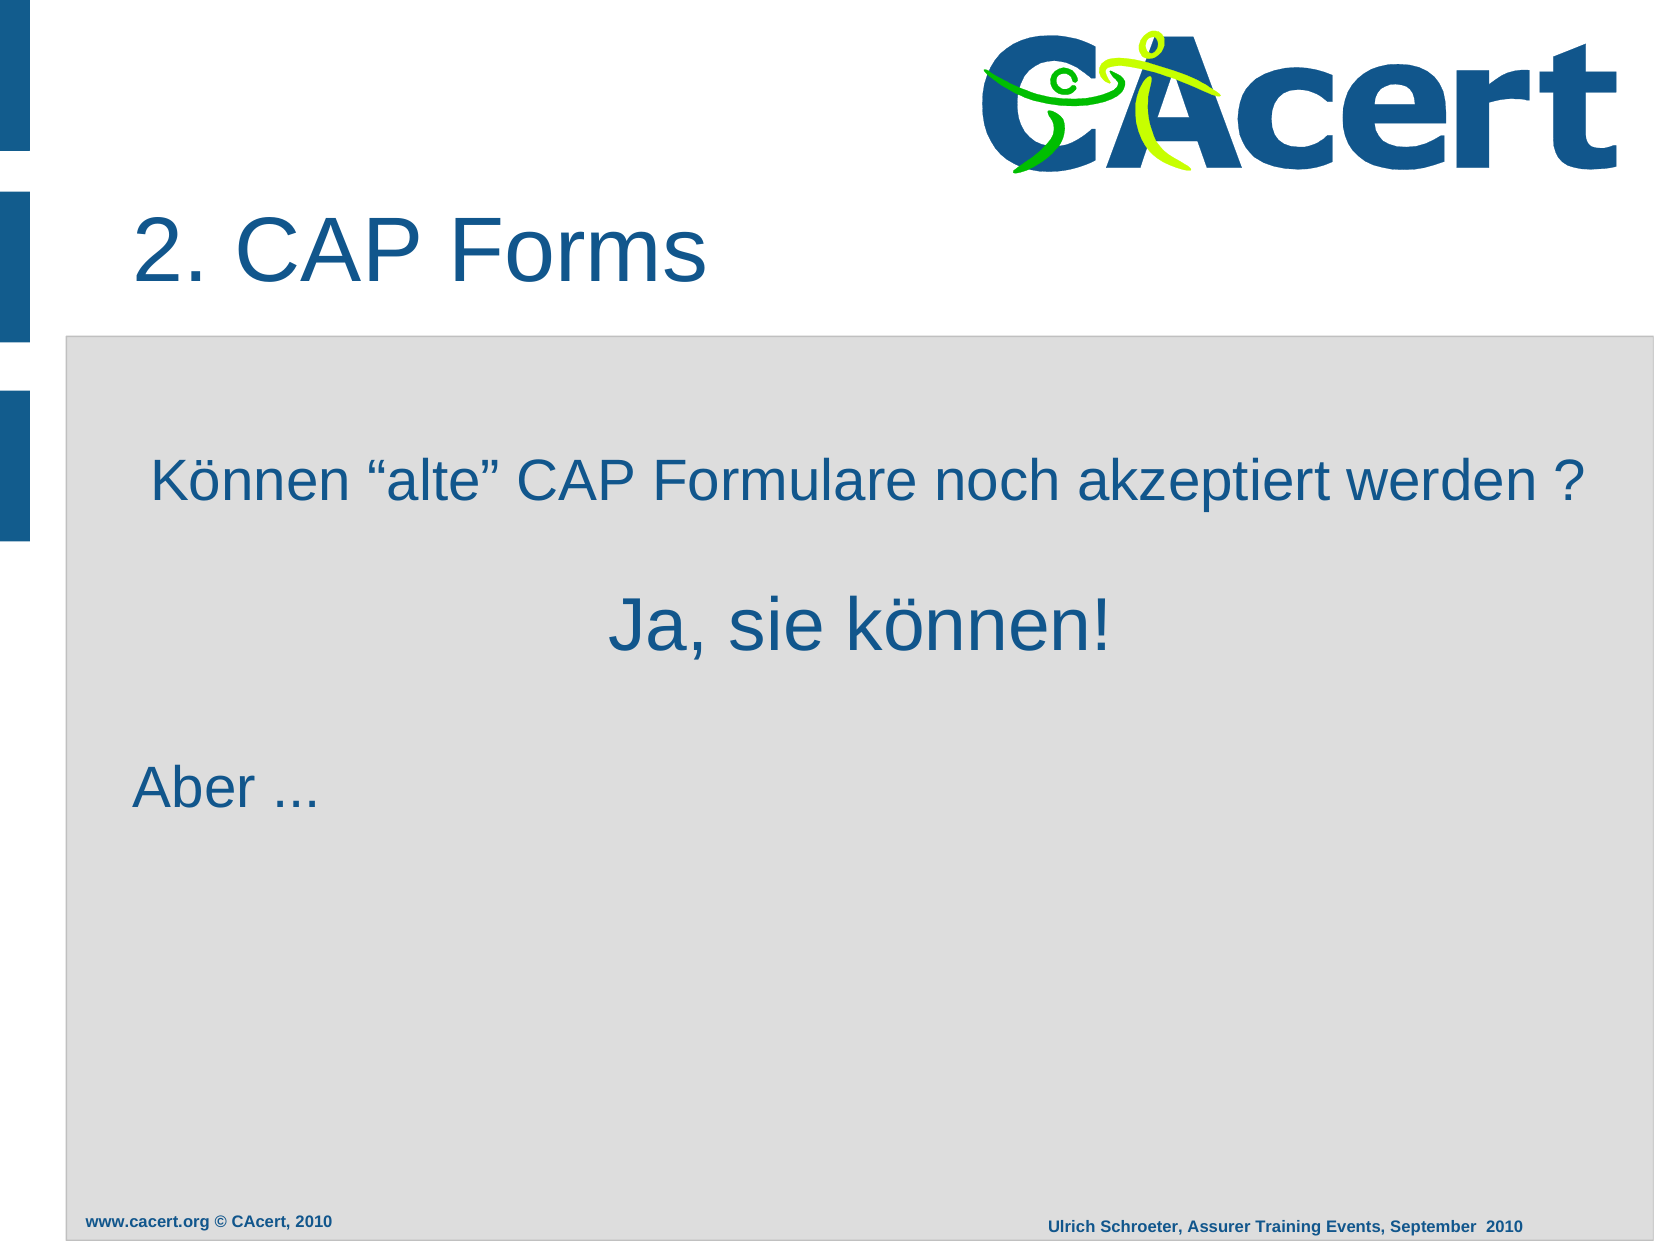

2. CAP Forms
Können “alte” CAP Formulare noch akzeptiert werden ?
Ja, sie können!
Aber ...